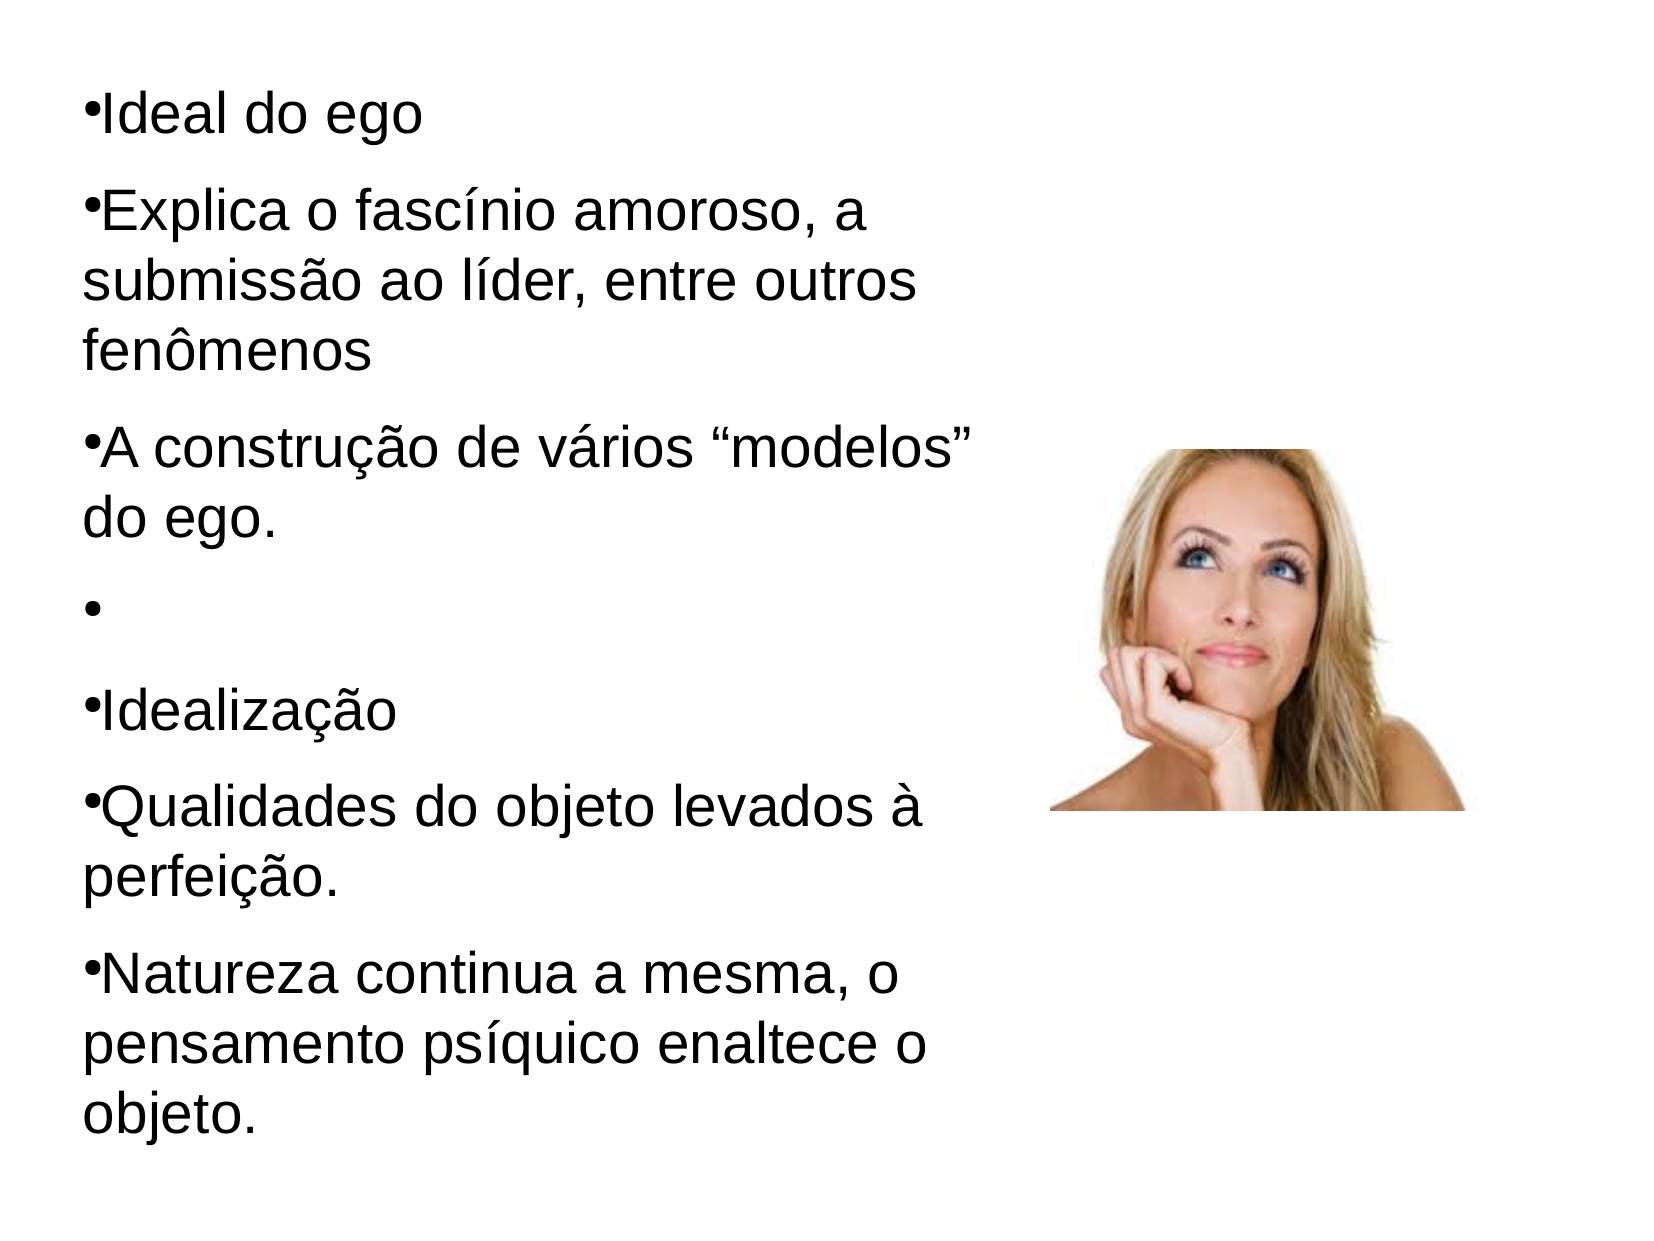

# Ideal do ego
Explica o fascínio amoroso, a submissão ao líder, entre outros fenômenos
A construção de vários “modelos” do ego.
Idealização
Qualidades do objeto levados à perfeição.
Natureza continua a mesma, o pensamento psíquico enaltece o objeto.